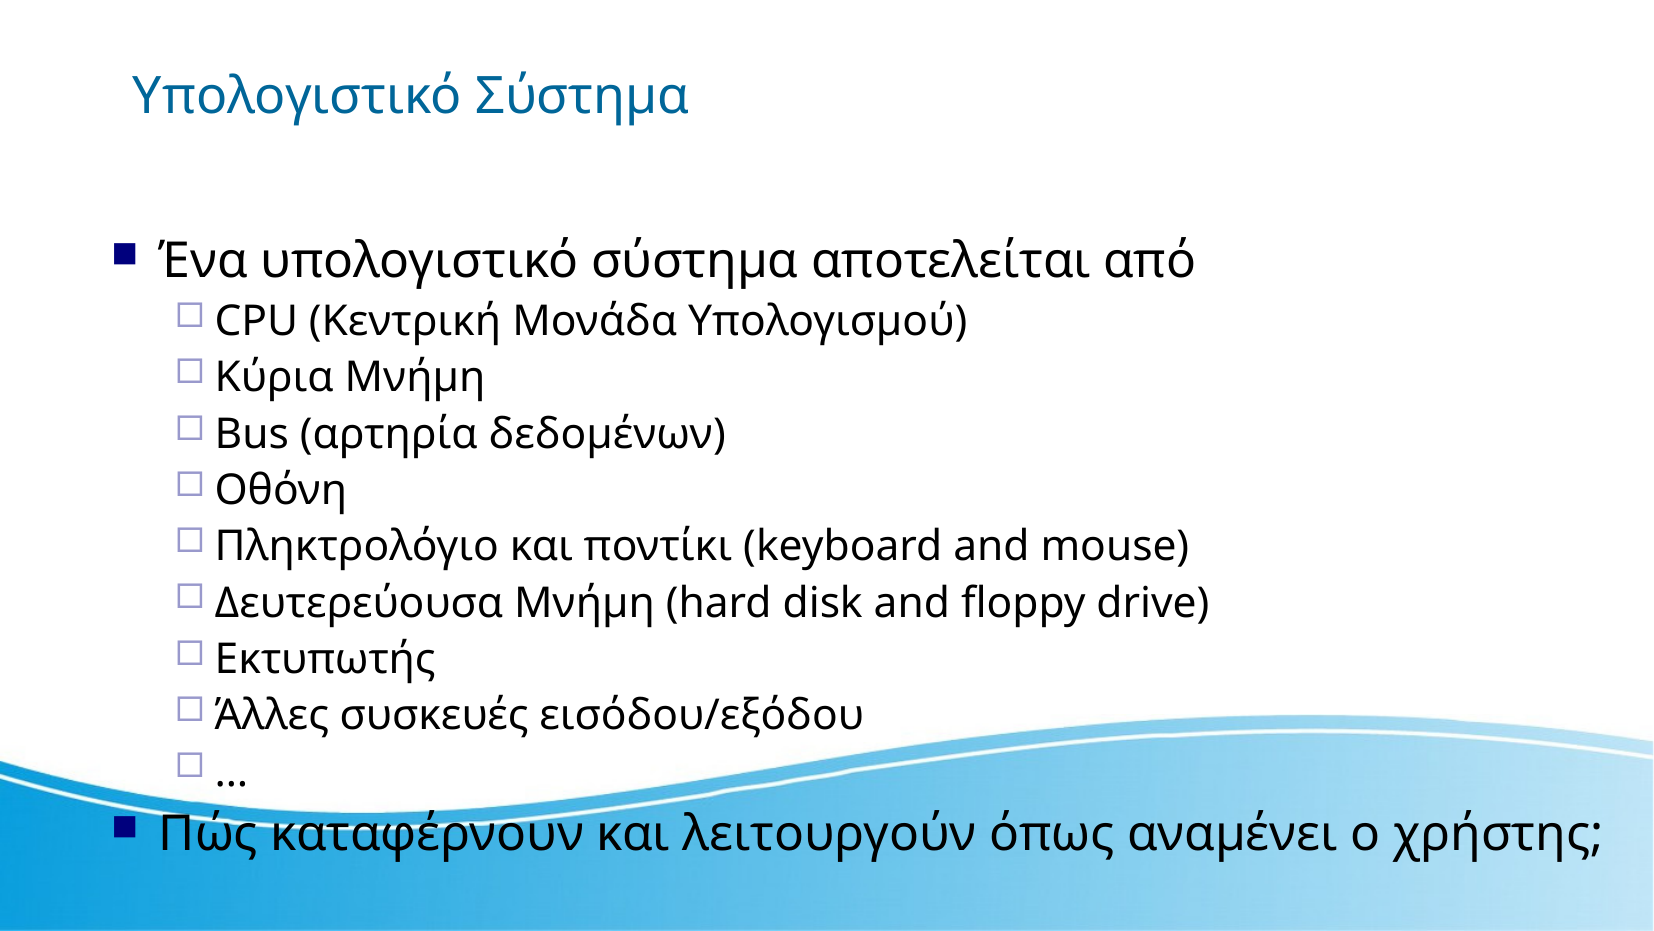

# Υπολογιστικό Σύστημα
Ένα υπολογιστικό σύστημα αποτελείται από
CPU (Κεντρική Μονάδα Υπολογισμού)
Κύρια Μνήμη
Bus (αρτηρία δεδομένων)
Οθόνη
Πληκτρολόγιο και ποντίκι (keyboard and mouse)
Δευτερεύουσα Μνήμη (hard disk and floppy drive)
Εκτυπωτής
Άλλες συσκευές εισόδου/εξόδου
…
Πώς καταφέρνουν και λειτουργούν όπως αναμένει ο χρήστης;